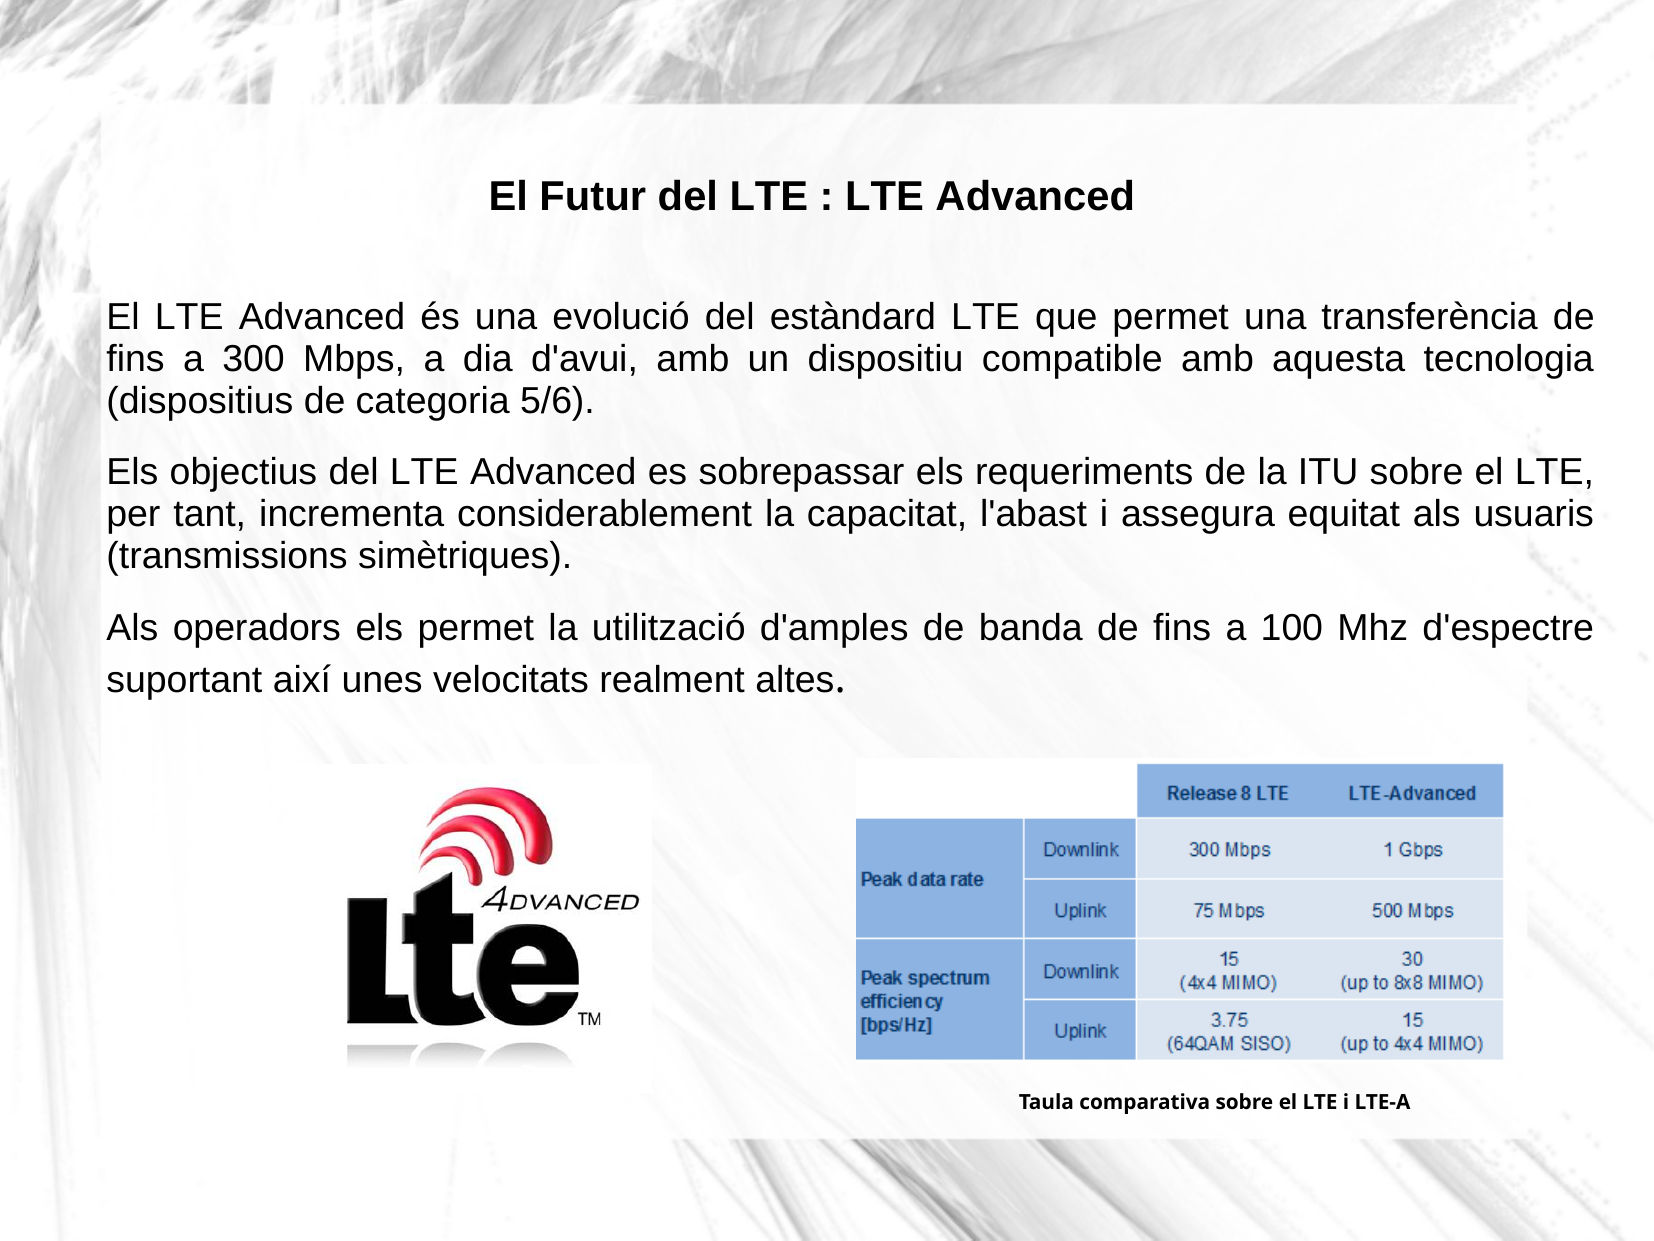

# El Futur del LTE : LTE Advanced
El LTE Advanced és una evolució del estàndard LTE que permet una transferència de fins a 300 Mbps, a dia d'avui, amb un dispositiu compatible amb aquesta tecnologia (dispositius de categoria 5/6).
Els objectius del LTE Advanced es sobrepassar els requeriments de la ITU sobre el LTE, per tant, incrementa considerablement la capacitat, l'abast i assegura equitat als usuaris (transmissions simètriques).
Als operadors els permet la utilització d'amples de banda de fins a 100 Mhz d'espectre suportant així unes velocitats realment altes.
Taula comparativa sobre el LTE i LTE-A